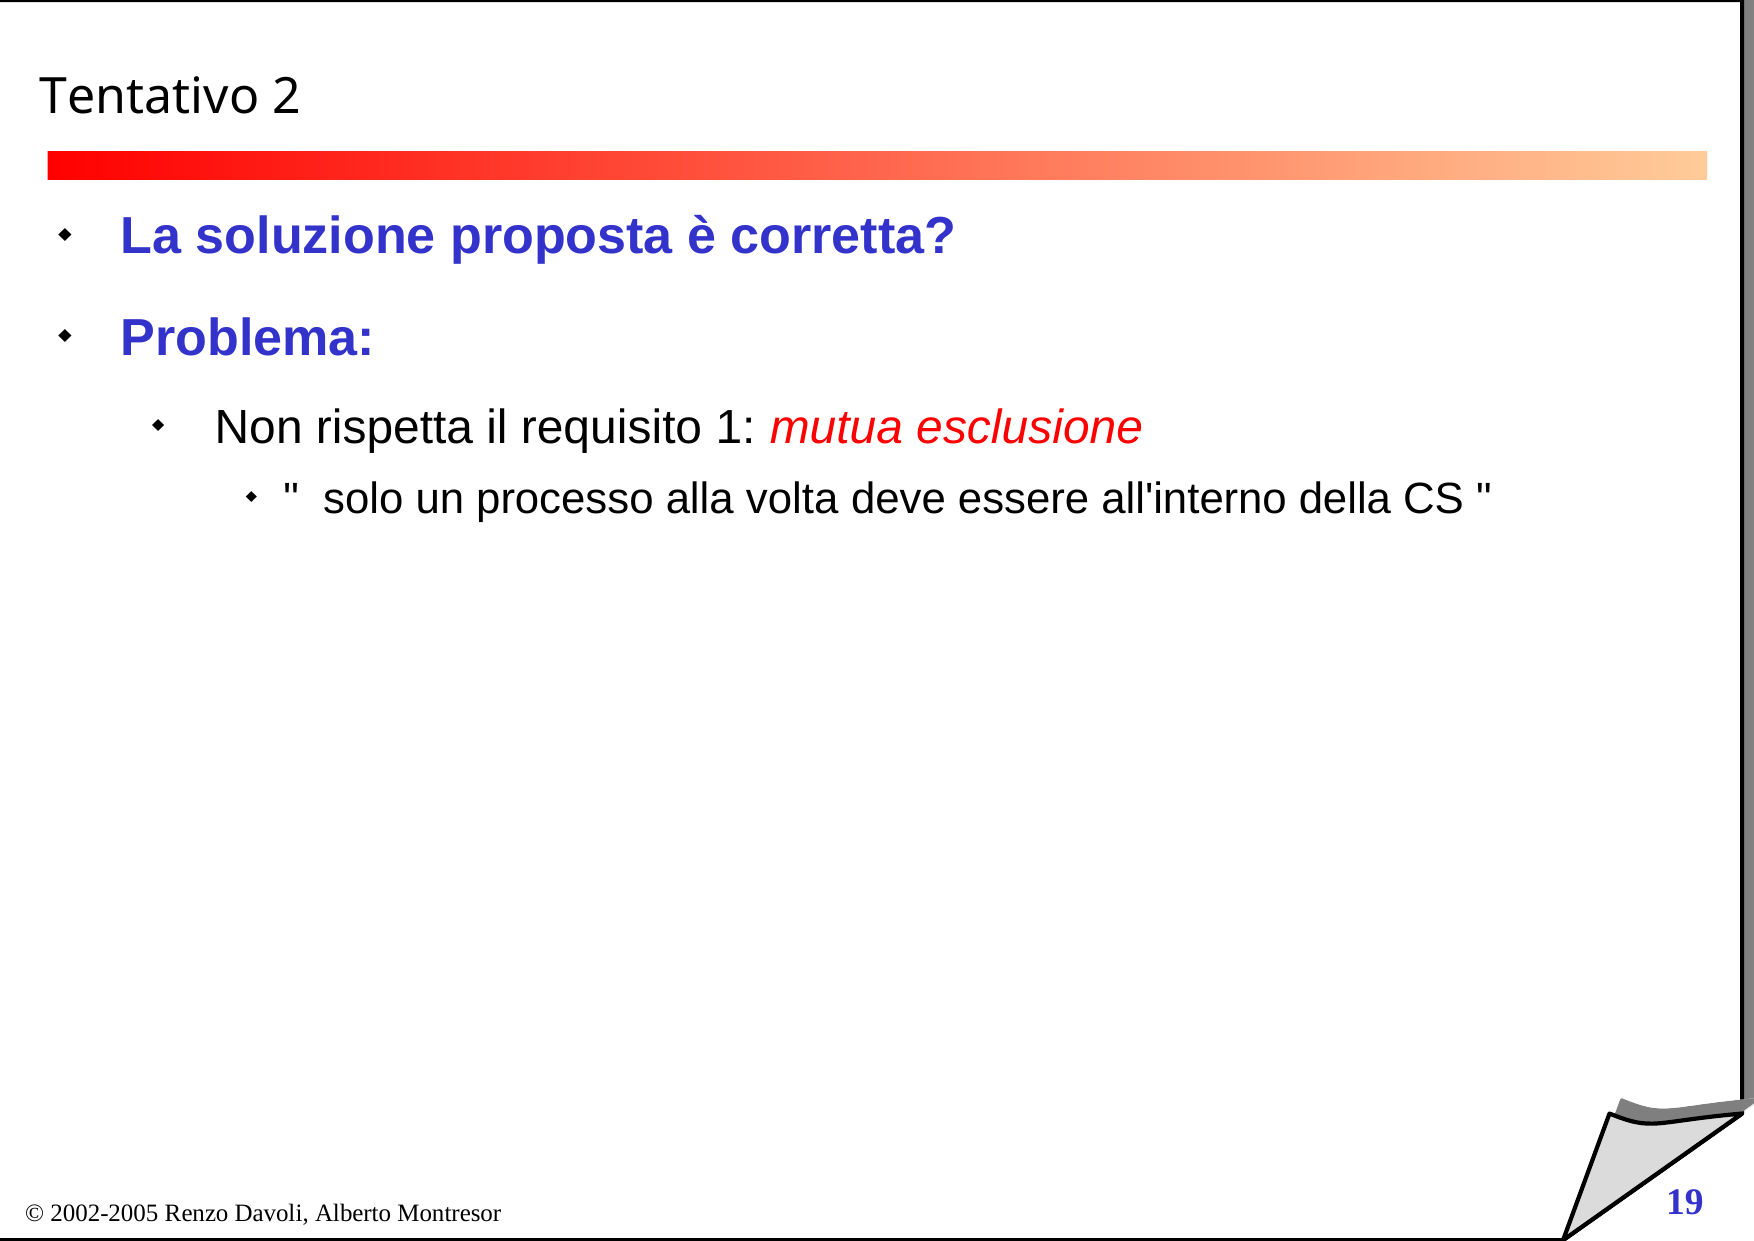

# Tentativo 2
La soluzione proposta è corretta?
Problema:
Non rispetta il requisito 1: mutua esclusione
" solo un processo alla volta deve essere all'interno della CS "